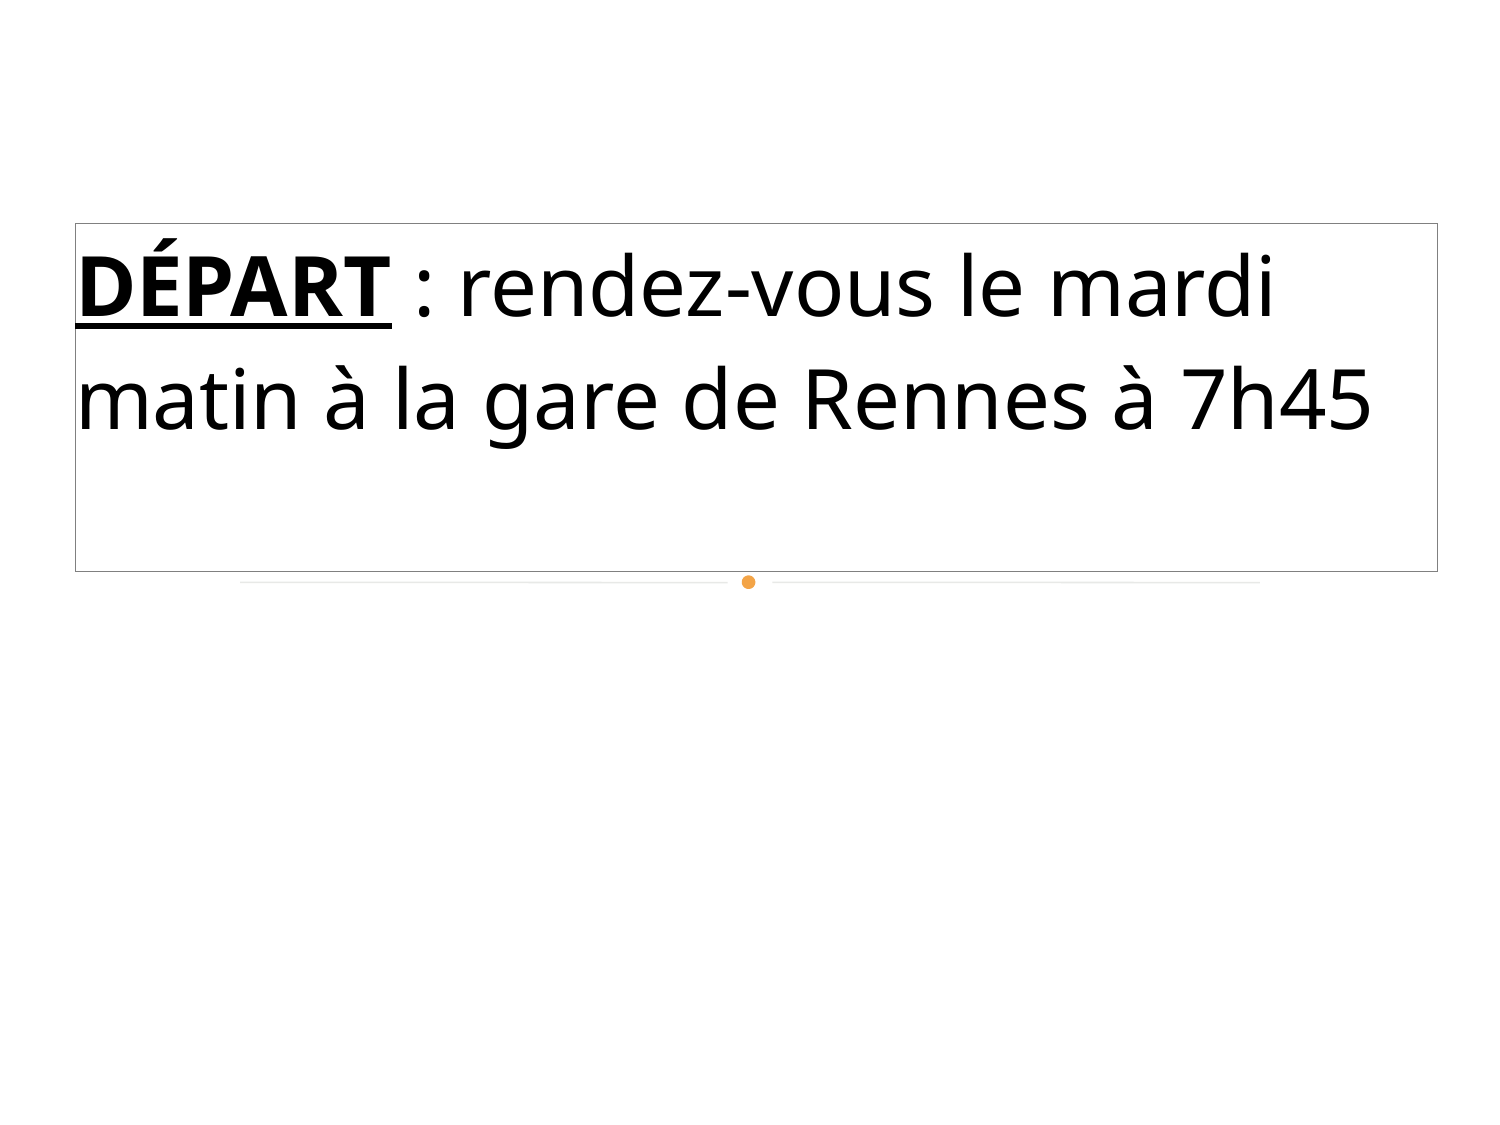

# DÉPART : rendez-vous le mardi matin à la gare de Rennes à 7h45